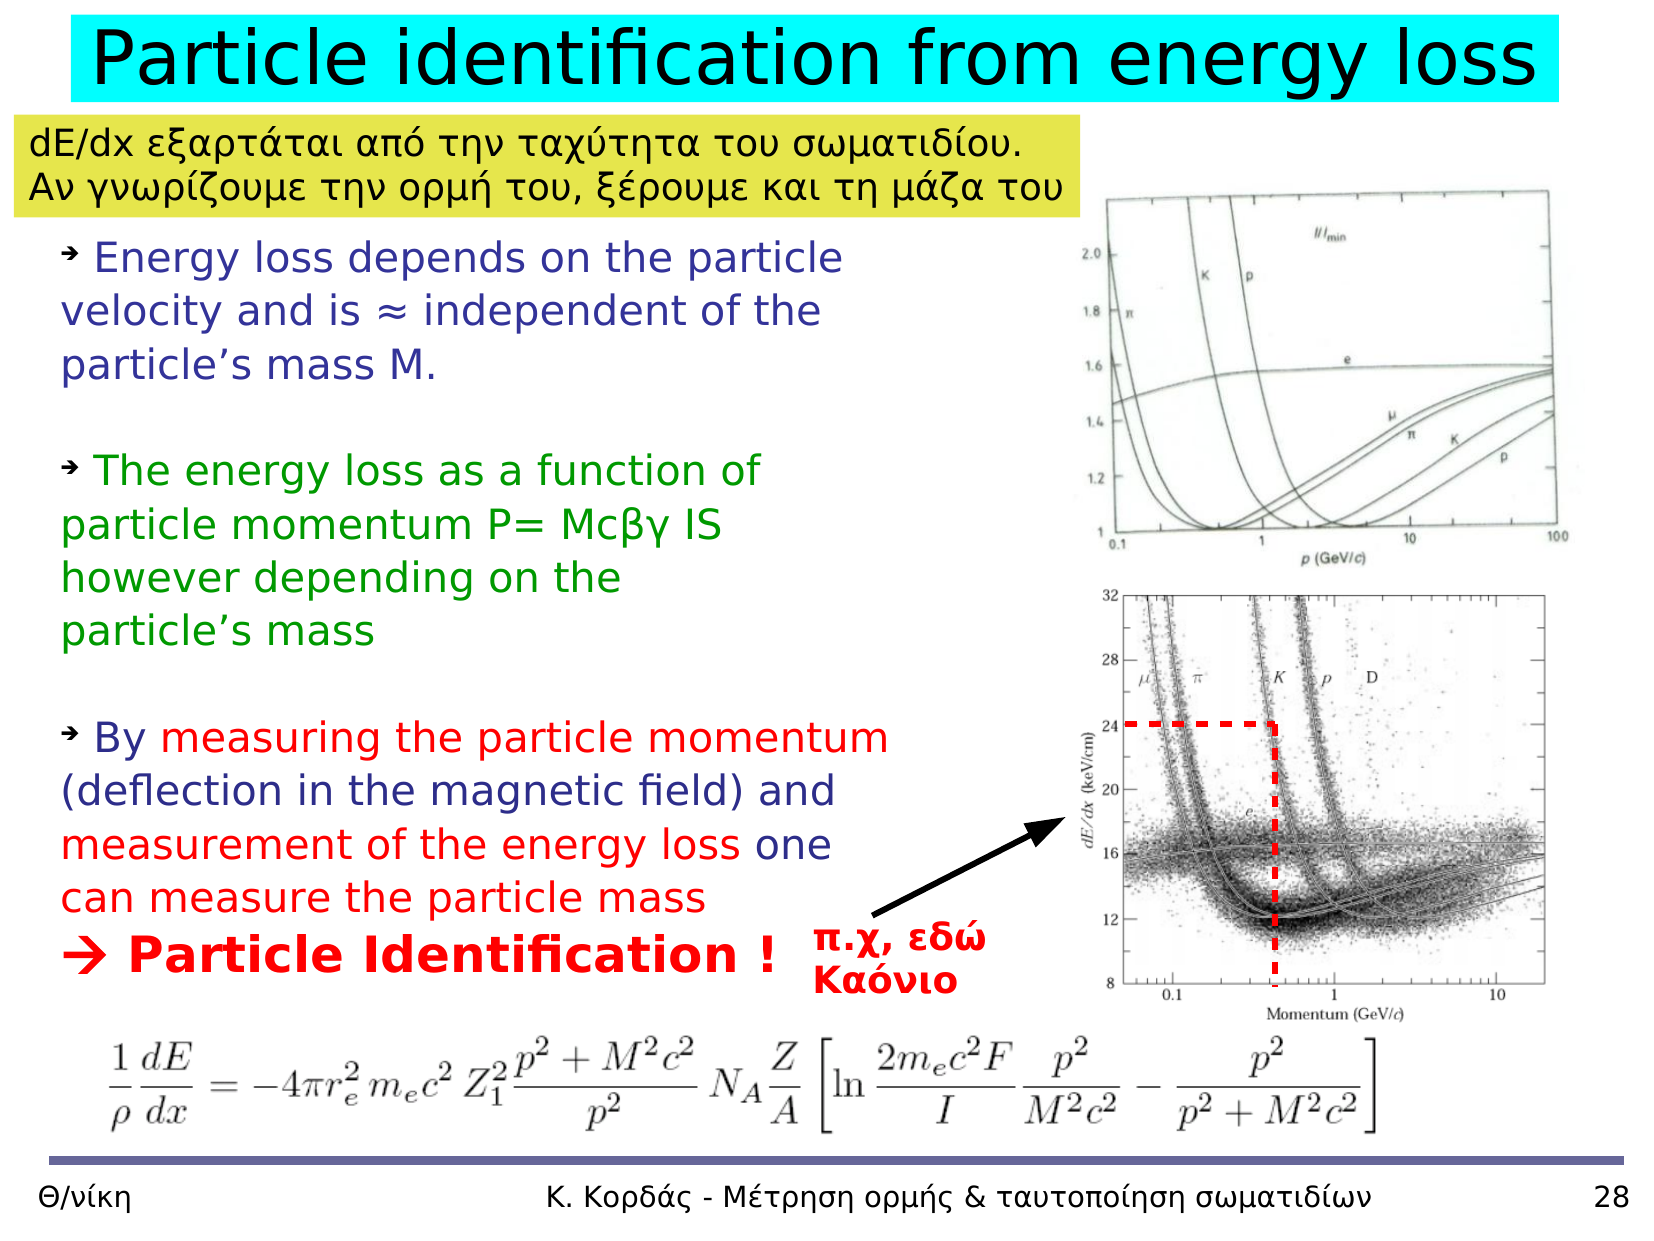

# Particle identification from energy loss
dE/dx εξαρτάται από την ταχύτητα του σωματιδίου.
Αν γνωρίζουμε την ορμή του, ξέρουμε και τη μάζα του
 Energy loss depends on the particle
velocity and is ≈ independent of the
particle’s mass M.
 The energy loss as a function of
particle momentum P= Mcβγ IS
however depending on the
particle’s mass
 By measuring the particle momentum
(deflection in the magnetic field) and
measurement of the energy loss one
can measure the particle mass
 Particle Identification !
π.χ, εδώ
Kαόνιο
Θ/νίκη
Κ. Κορδάς - Μέτρηση ορμής & ταυτοποίηση σωματιδίων
28